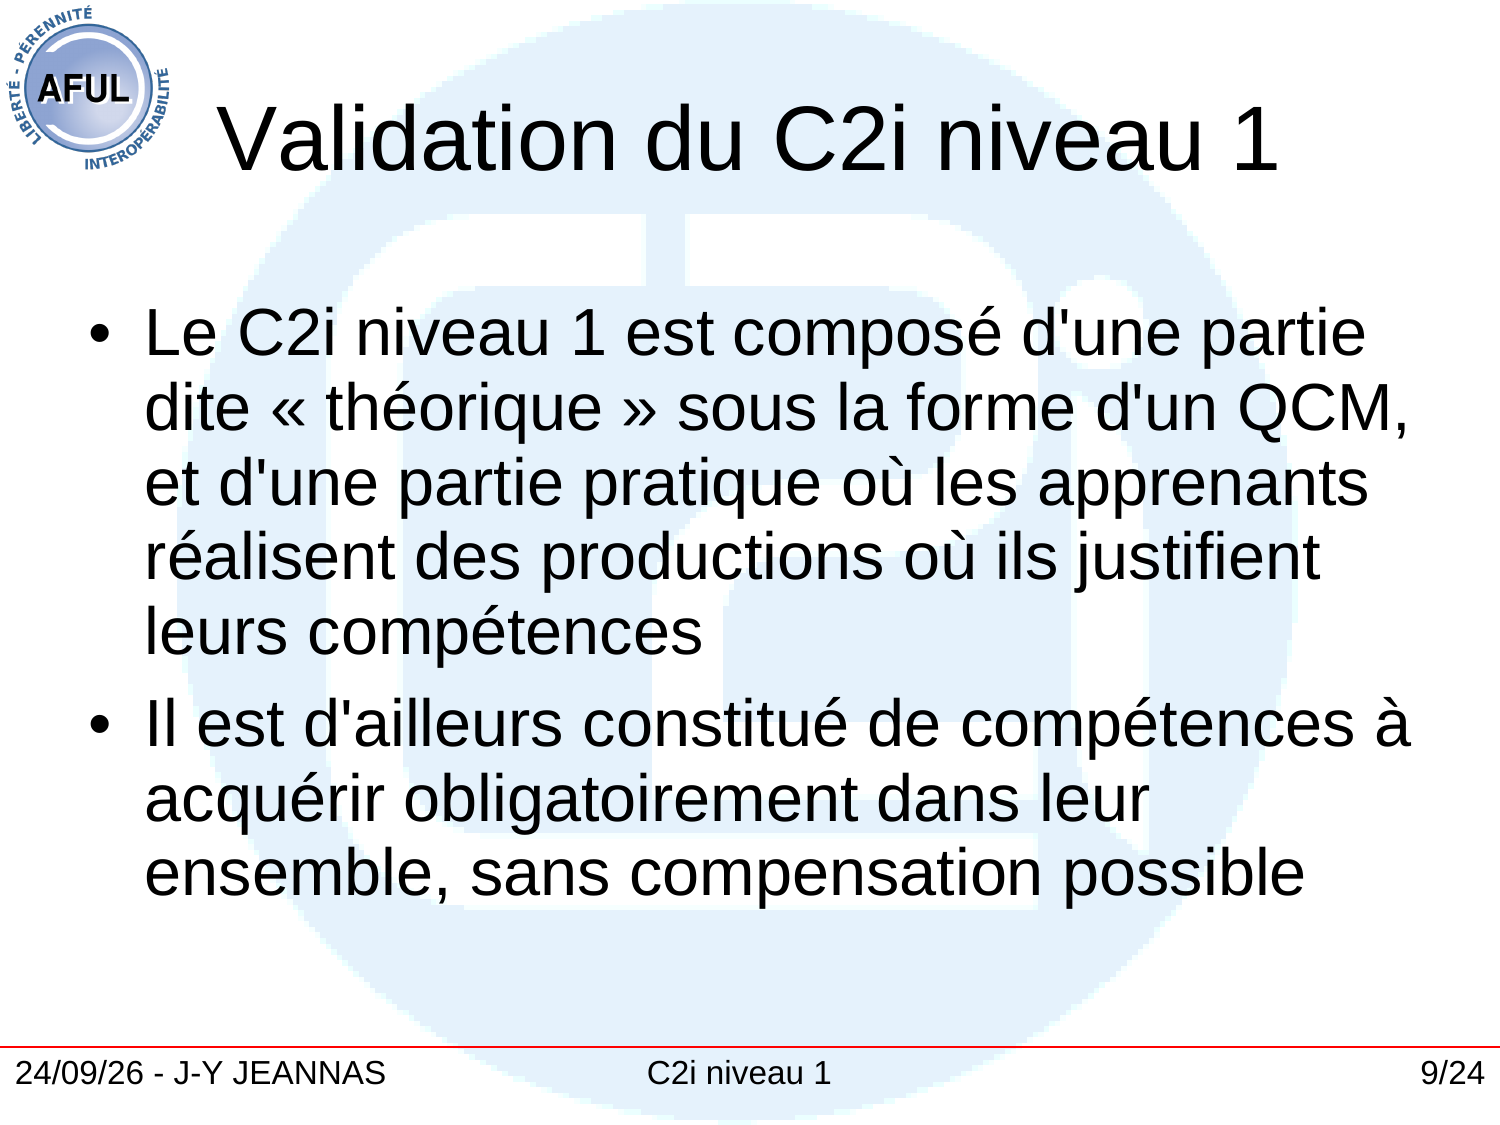

# Validation du C2i niveau 1
Le C2i niveau 1 est composé d'une partie dite « théorique » sous la forme d'un QCM, et d'une partie pratique où les apprenants réalisent des productions où ils justifient leurs compétences
Il est d'ailleurs constitué de compétences à acquérir obligatoirement dans leur ensemble, sans compensation possible
9